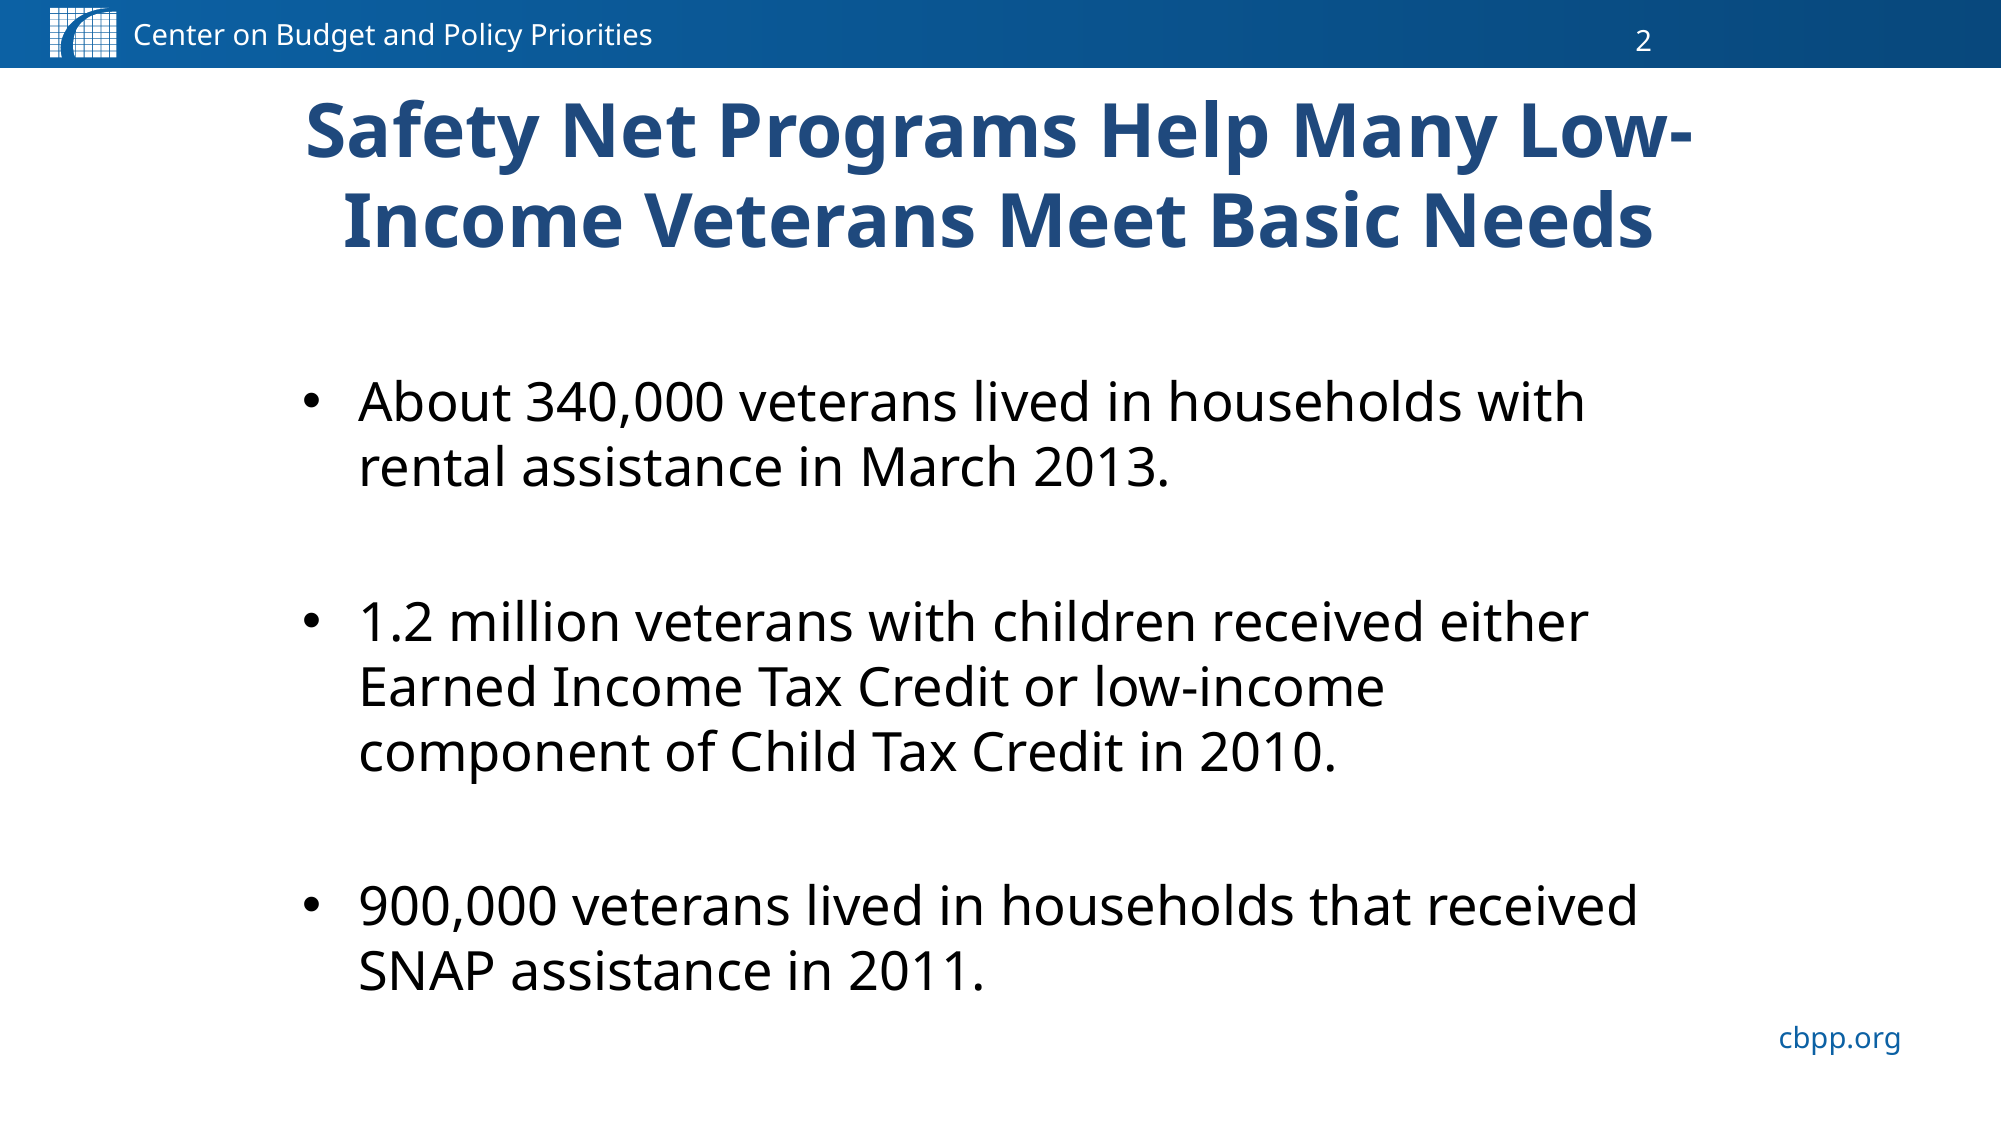

# Safety Net Programs Help Many Low-Income Veterans Meet Basic Needs
About 340,000 veterans lived in households with rental assistance in March 2013.
1.2 million veterans with children received either Earned Income Tax Credit or low-income component of Child Tax Credit in 2010.
900,000 veterans lived in households that received SNAP assistance in 2011.